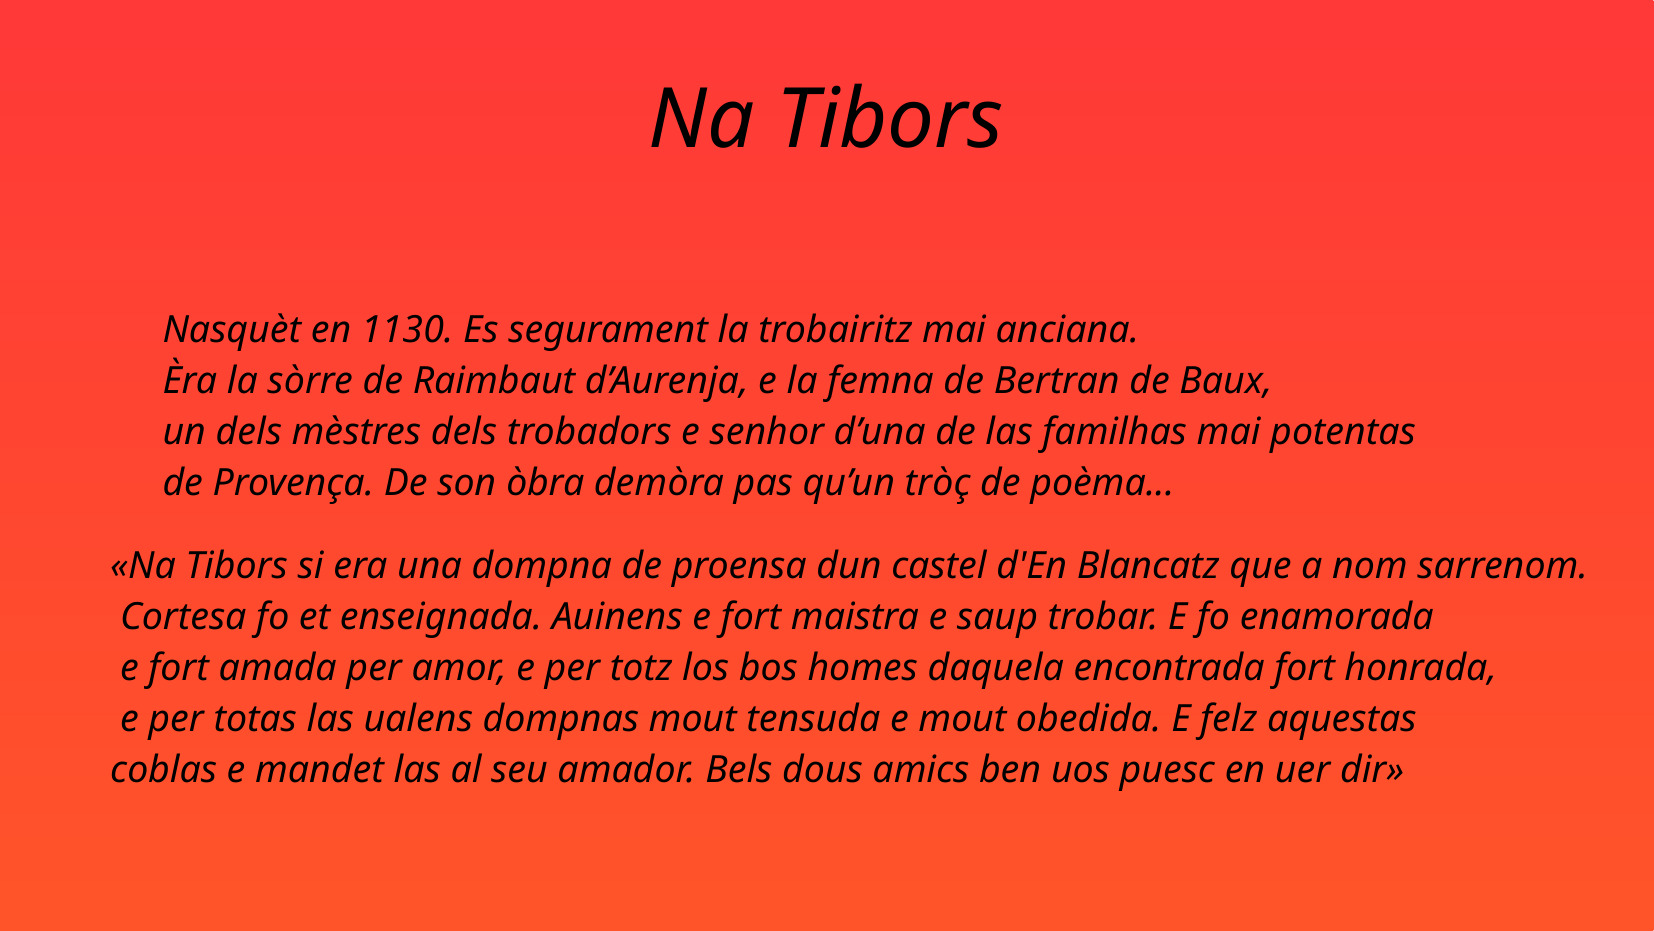

# Na Tibors
Nasquèt en 1130. Es segurament la trobairitz mai anciana.
Èra la sòrre de Raimbaut d’Aurenja, e la femna de Bertran de Baux,
un dels mèstres dels trobadors e senhor d’una de las familhas mai potentas
de Provença. De son òbra demòra pas qu’un tròç de poèma...
«Na Tibors si era una dompna de proensa dun castel d'En Blancatz que a nom sarrenom.
 Cortesa fo et enseignada. Auinens e fort maistra e saup trobar. E fo enamorada
 e fort amada per amor, e per totz los bos homes daquela encontrada fort honrada,
 e per totas las ualens dompnas mout tensuda e mout obedida. E felz aquestas
coblas e mandet las al seu amador. Bels dous amics ben uos puesc en uer dir»